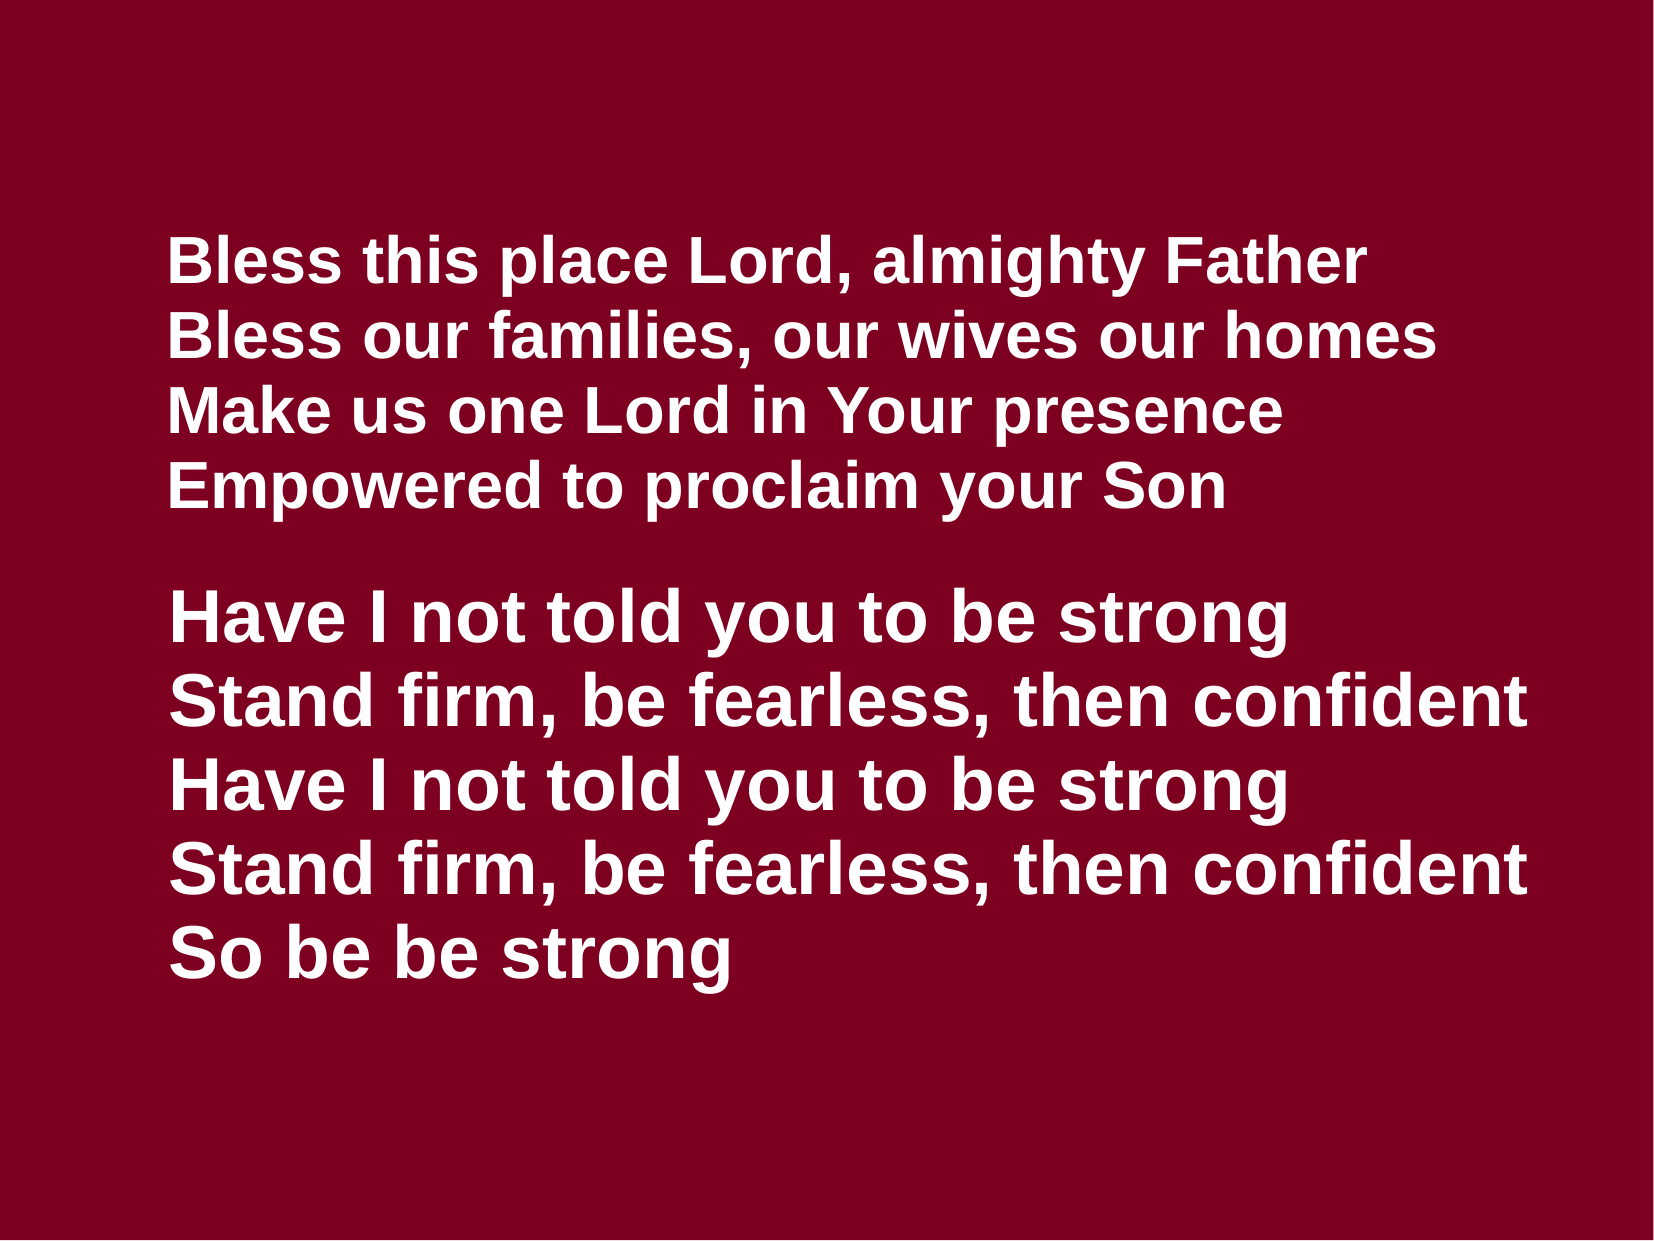

Bless this place Lord, almighty Father
 		 Bless our families, our wives our homes
 		 Make us one Lord in Your presence
 		 Empowered to proclaim your Son
#
Have I not told you to be strong
Stand firm, be fearless, then confident
Have I not told you to be strong
Stand firm, be fearless, then confident
So be be strong